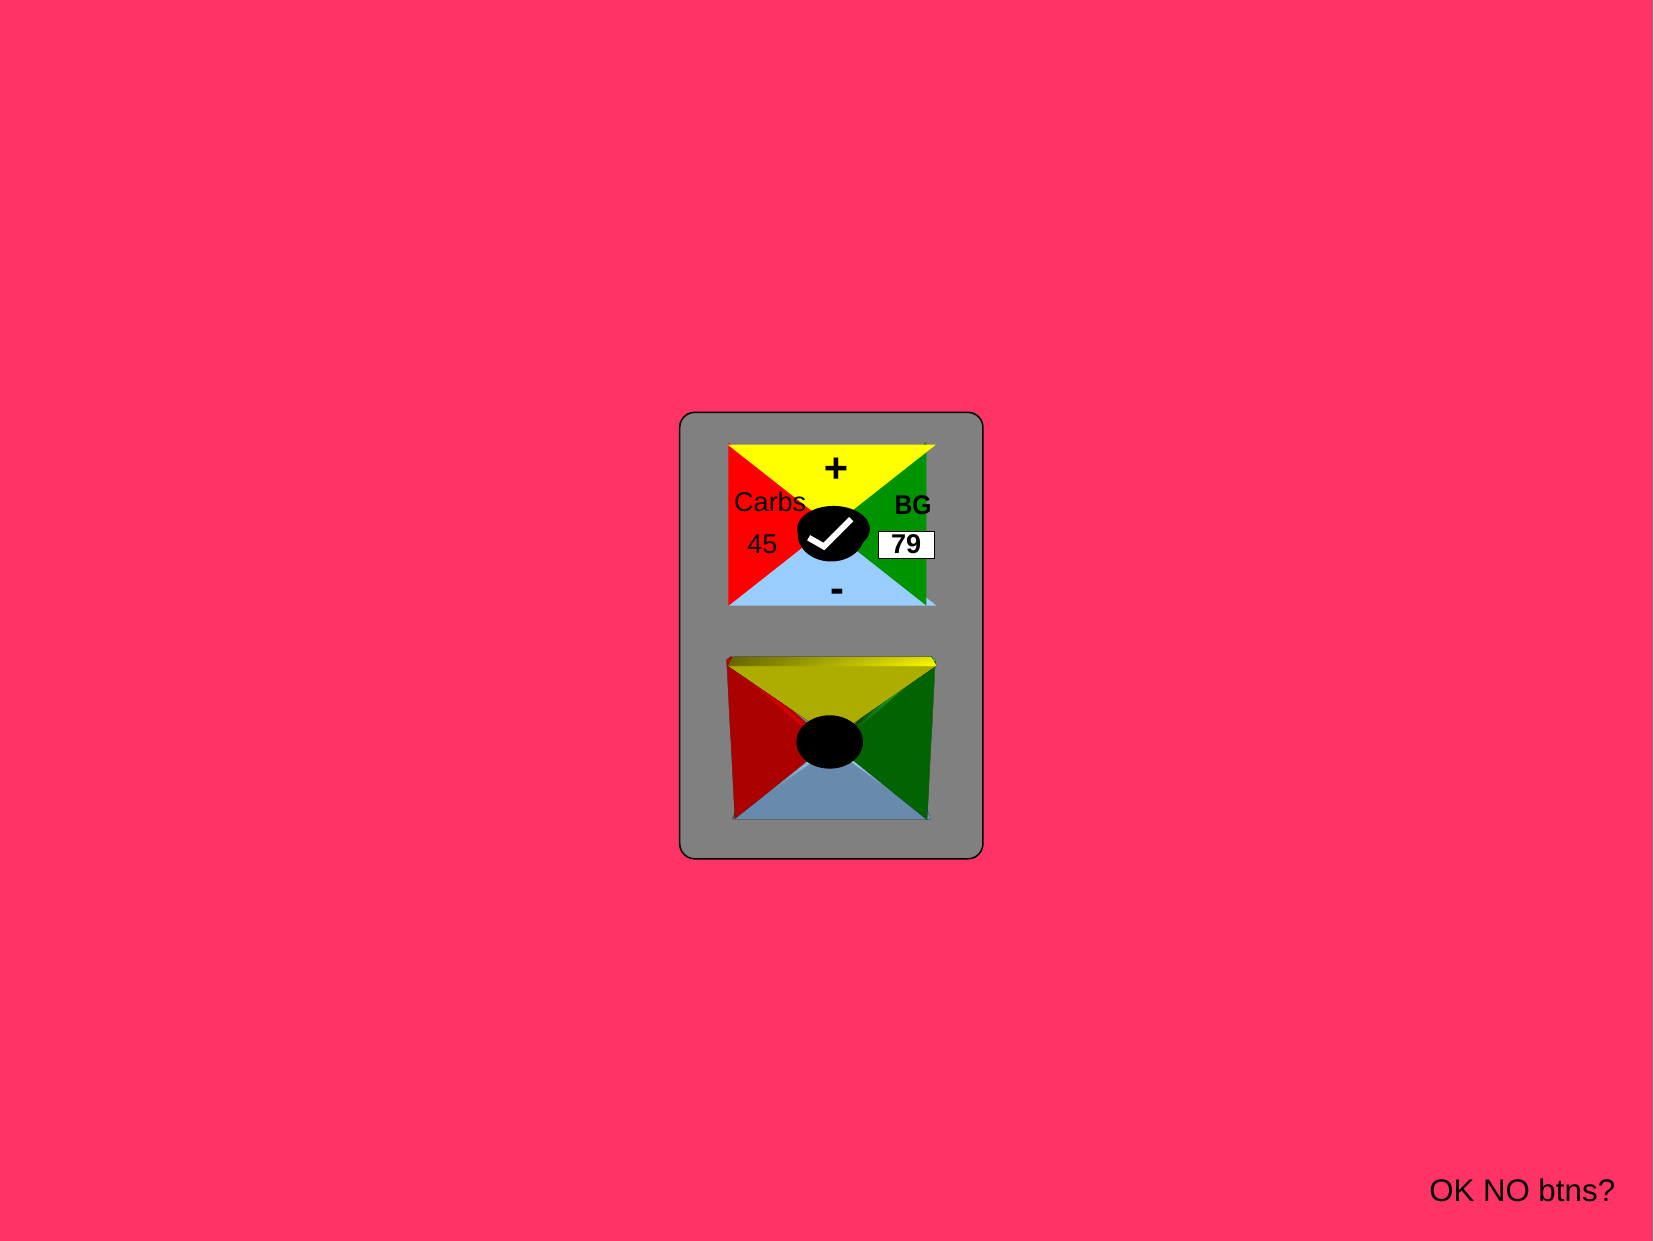

+
Carbs
BG
45
79
-
OK NO btns?